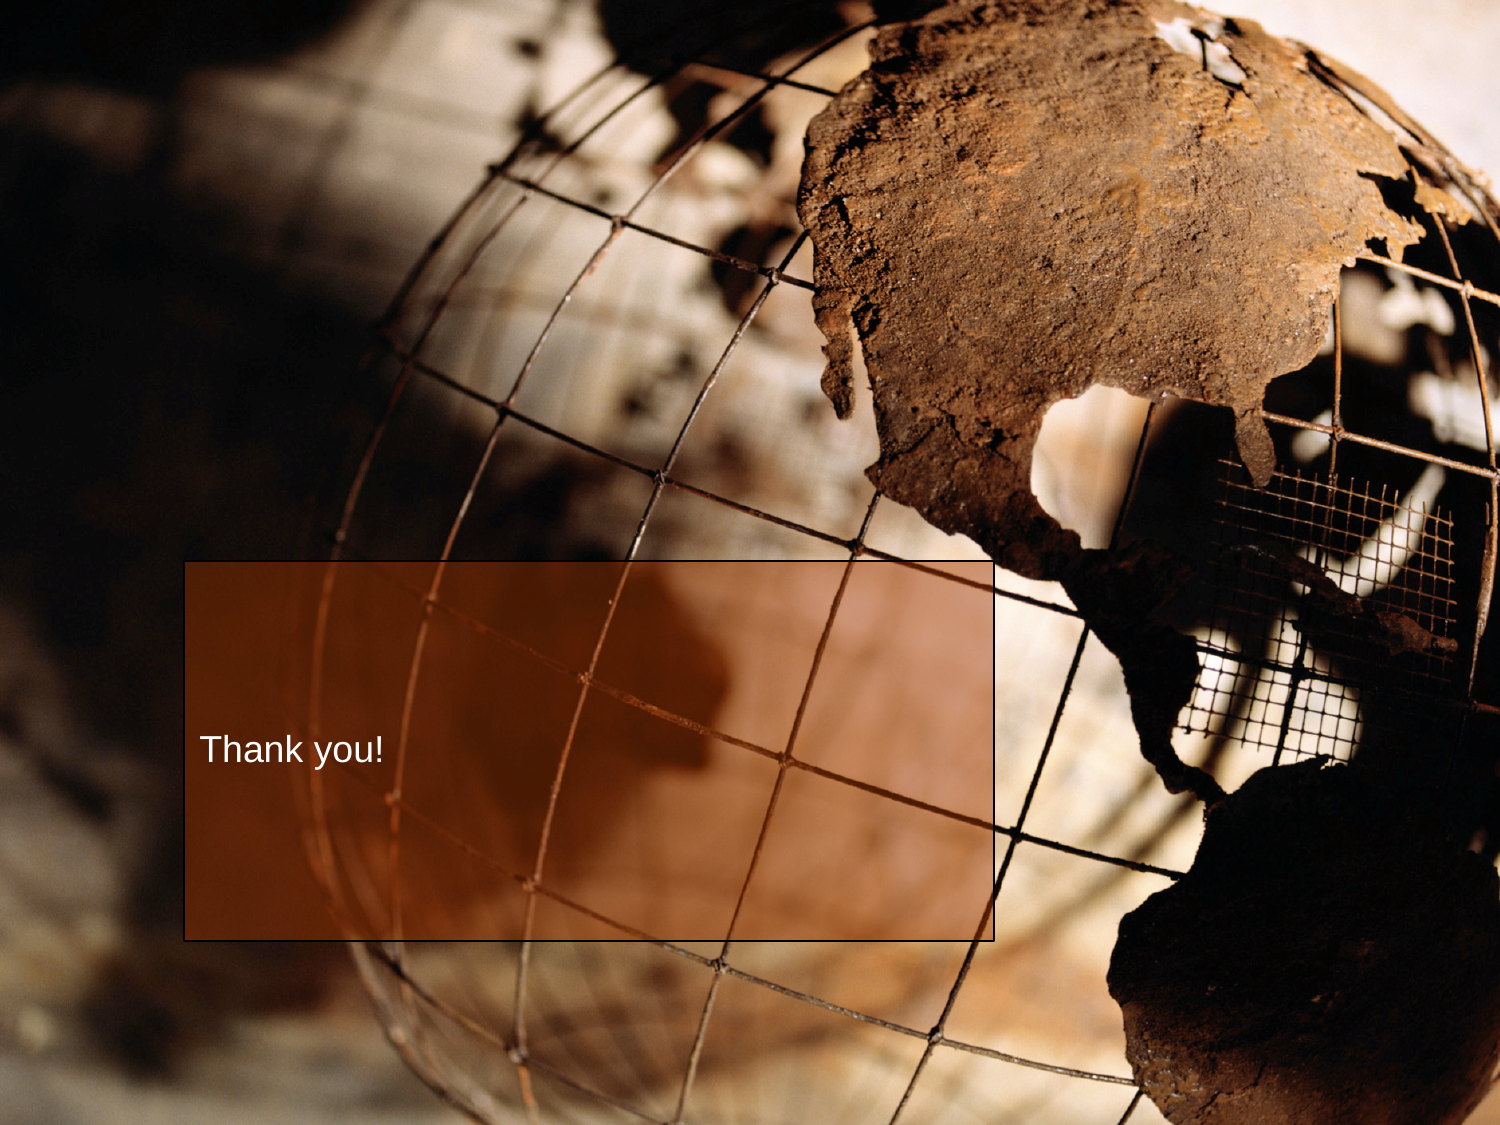

#
Thank you!
16
Current as of Feb 9, 2010